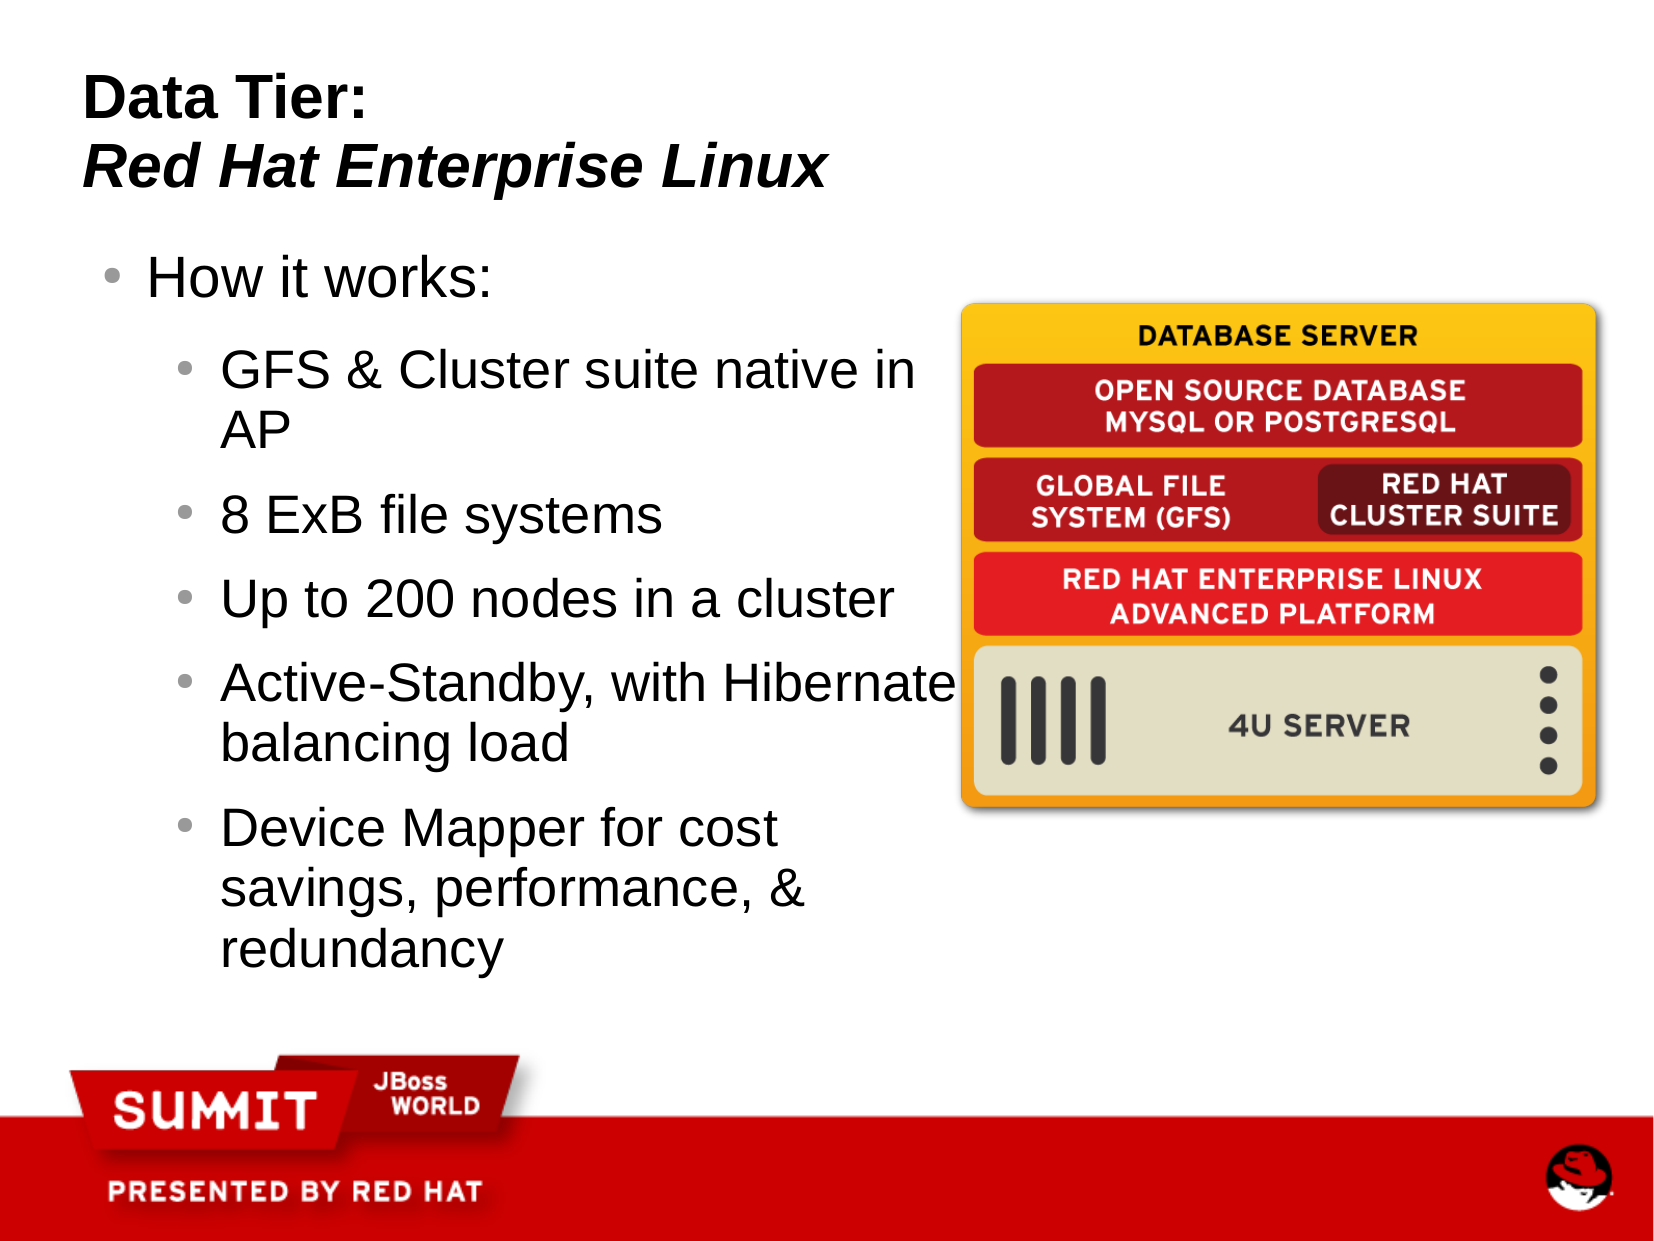

# Data Tier: Red Hat Enterprise Linux
How it works:
GFS & Cluster suite native in AP
8 ExB file systems
Up to 200 nodes in a cluster
Active-Standby, with Hibernate balancing load
Device Mapper for cost savings, performance, & redundancy